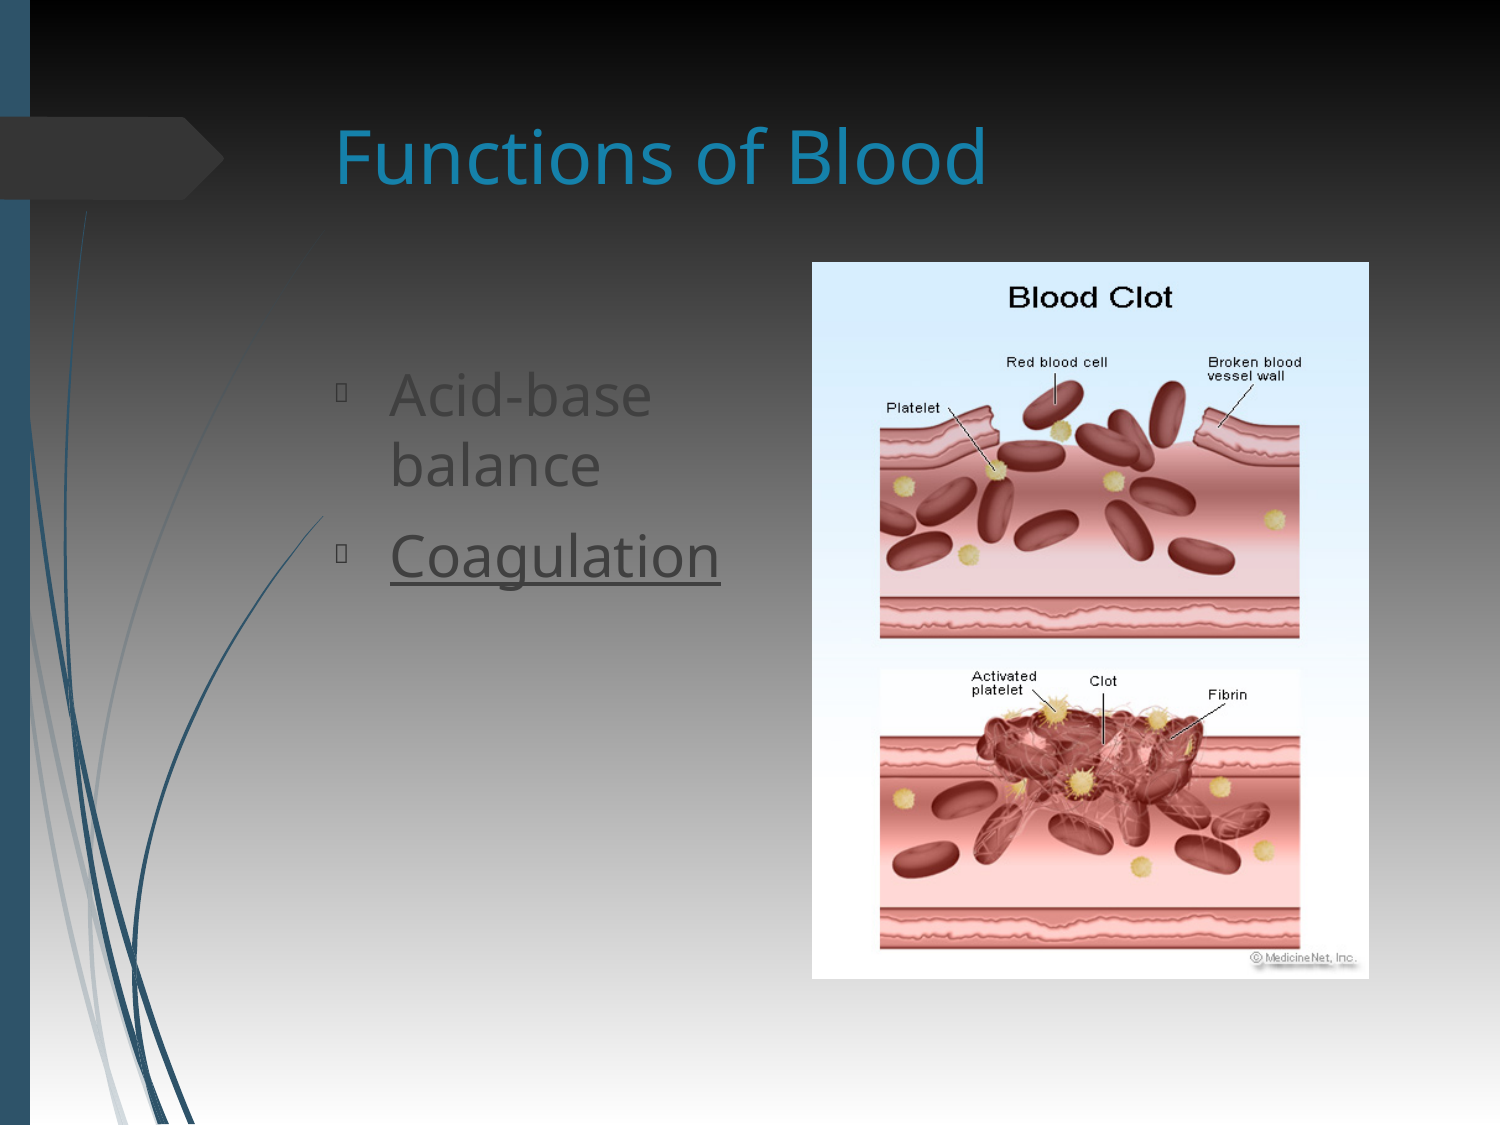

# Functions of Blood
Acid-base balance
Coagulation